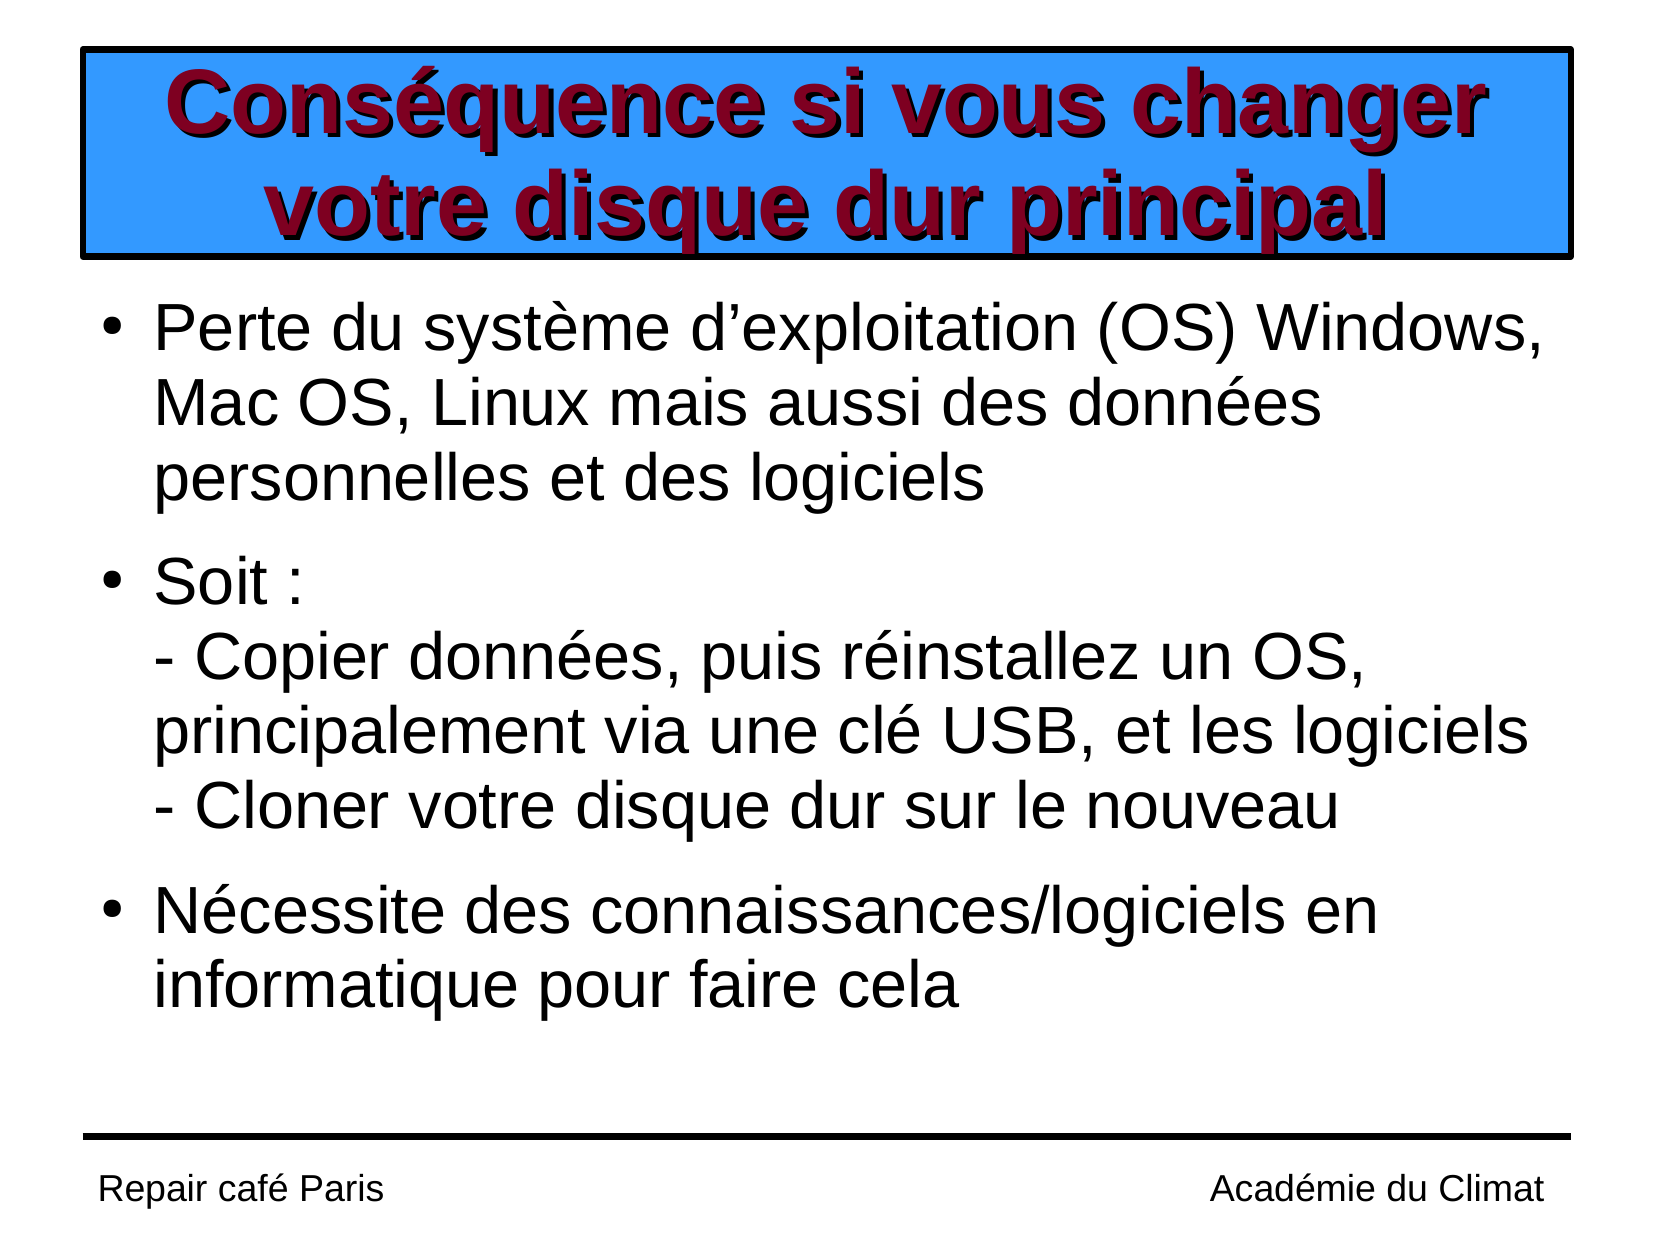

# Conséquence si vous changer votre disque dur principal
Perte du système d’exploitation (OS) Windows, Mac OS, Linux mais aussi des données personnelles et des logiciels
Soit :
- Copier données, puis réinstallez un OS, principalement via une clé USB, et les logiciels
- Cloner votre disque dur sur le nouveau
Nécessite des connaissances/logiciels en informatique pour faire cela
Repair café Paris	Académie du Climat
Clonage/image de disque complet avec Rescuezilla (gratuit)
Je te montrerai.